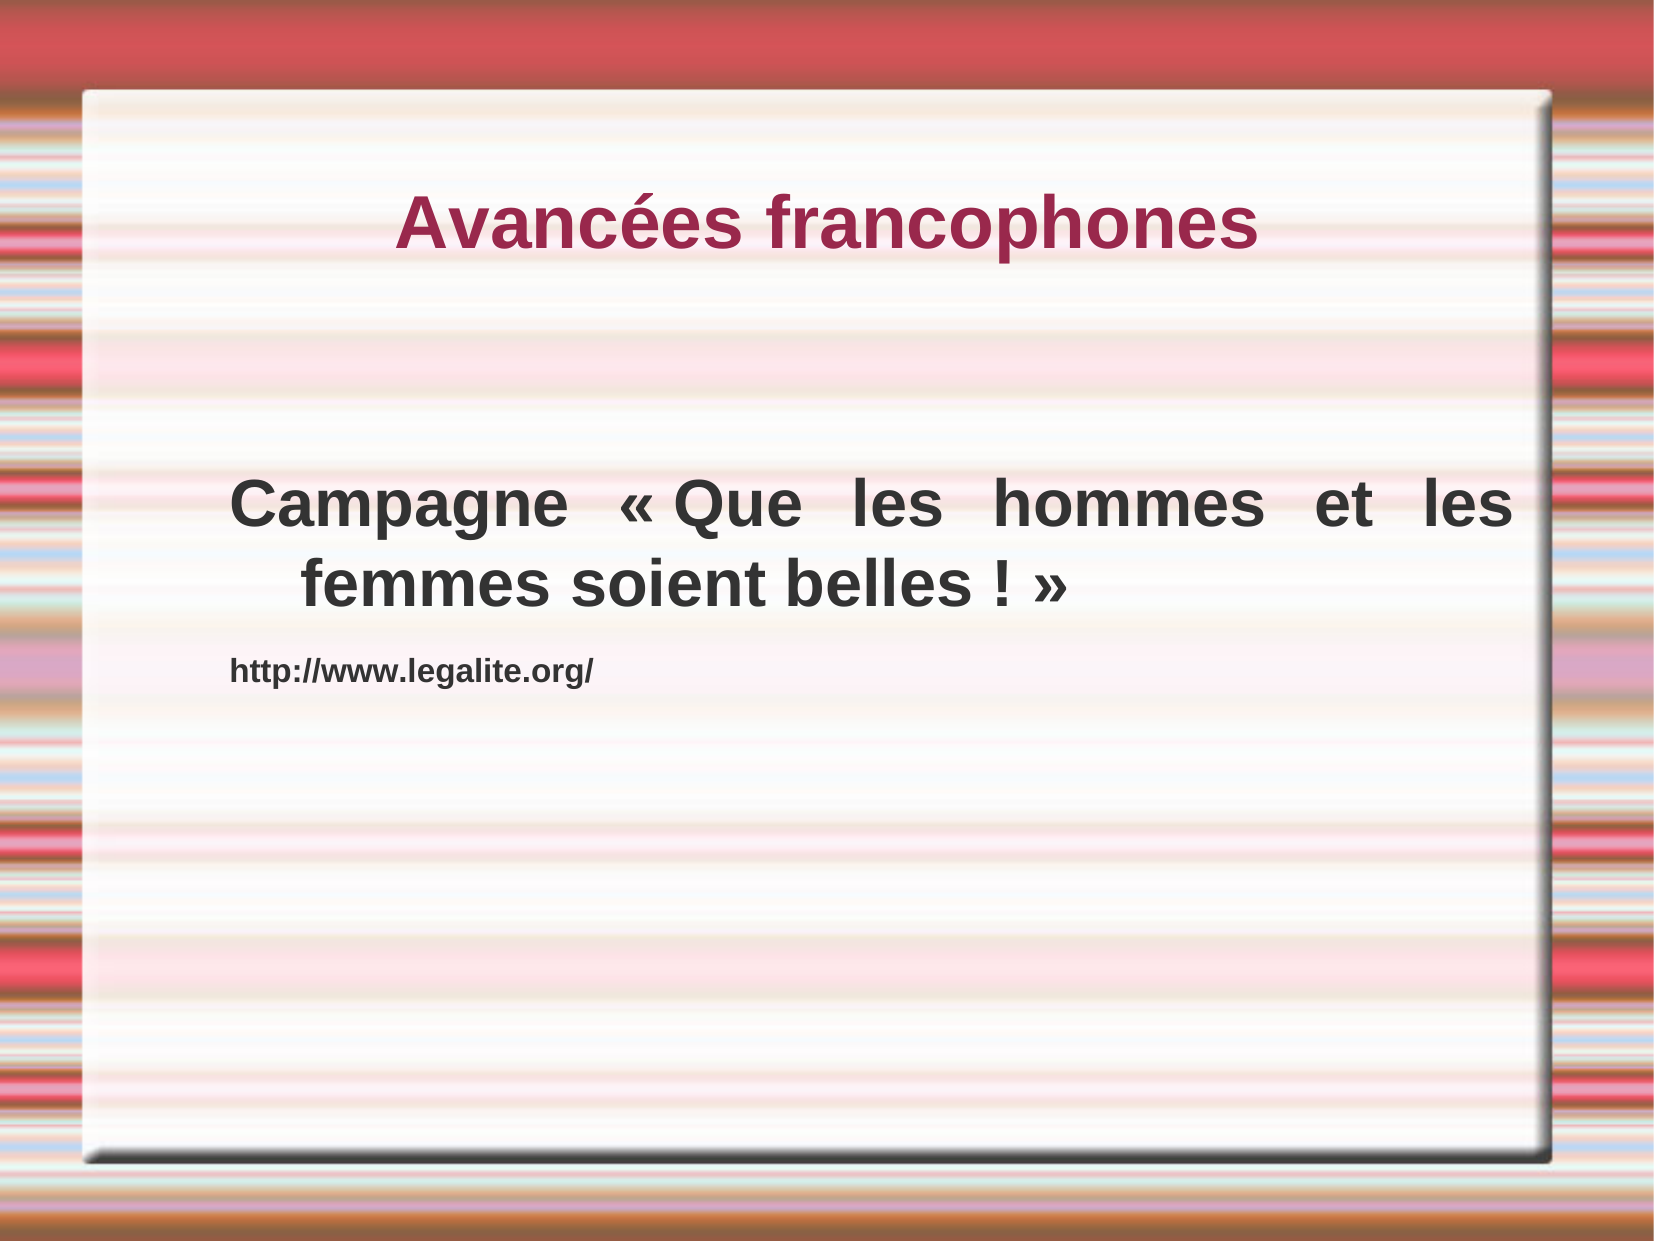

# Avancées francophones
Campagne « Que les hommes et les femmes soient belles ! »
http://www.legalite.org/